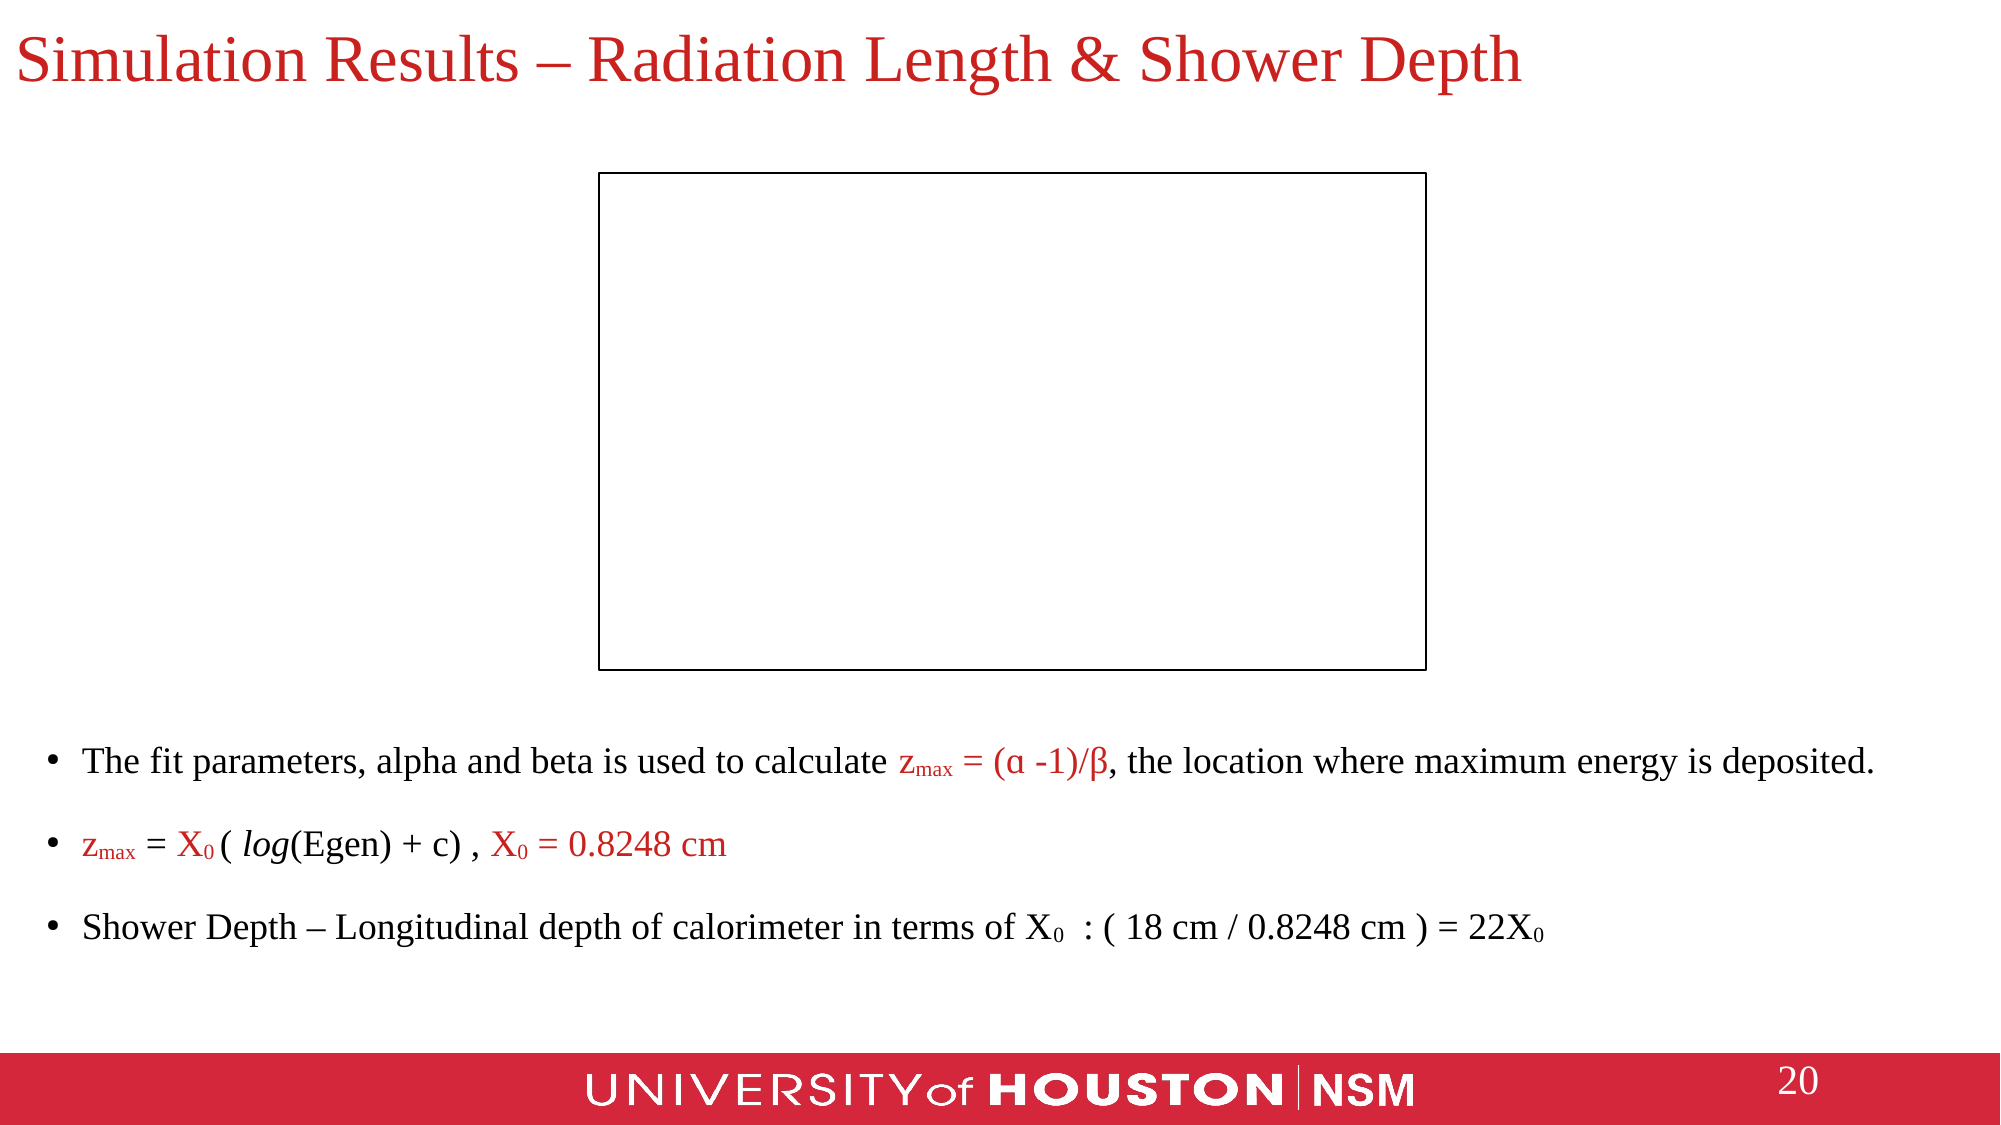

# Simulation Results – Radiation Length & Shower Depth
The fit parameters, alpha and beta is used to calculate zmax = (ɑ -1)/β, the location where maximum energy is deposited.
zmax = X0 ( log(Egen) + c) , X0 = 0.8248 cm
Shower Depth – Longitudinal depth of calorimeter in terms of X0 : ( 18 cm / 0.8248 cm ) = 22X0
20
σ2/E2 = a2/E2 + b2/E + c2
σ2/E2 = a2/E2 + b2/E + c2
σ2/E2 = a2/E2 + b2/E + c2